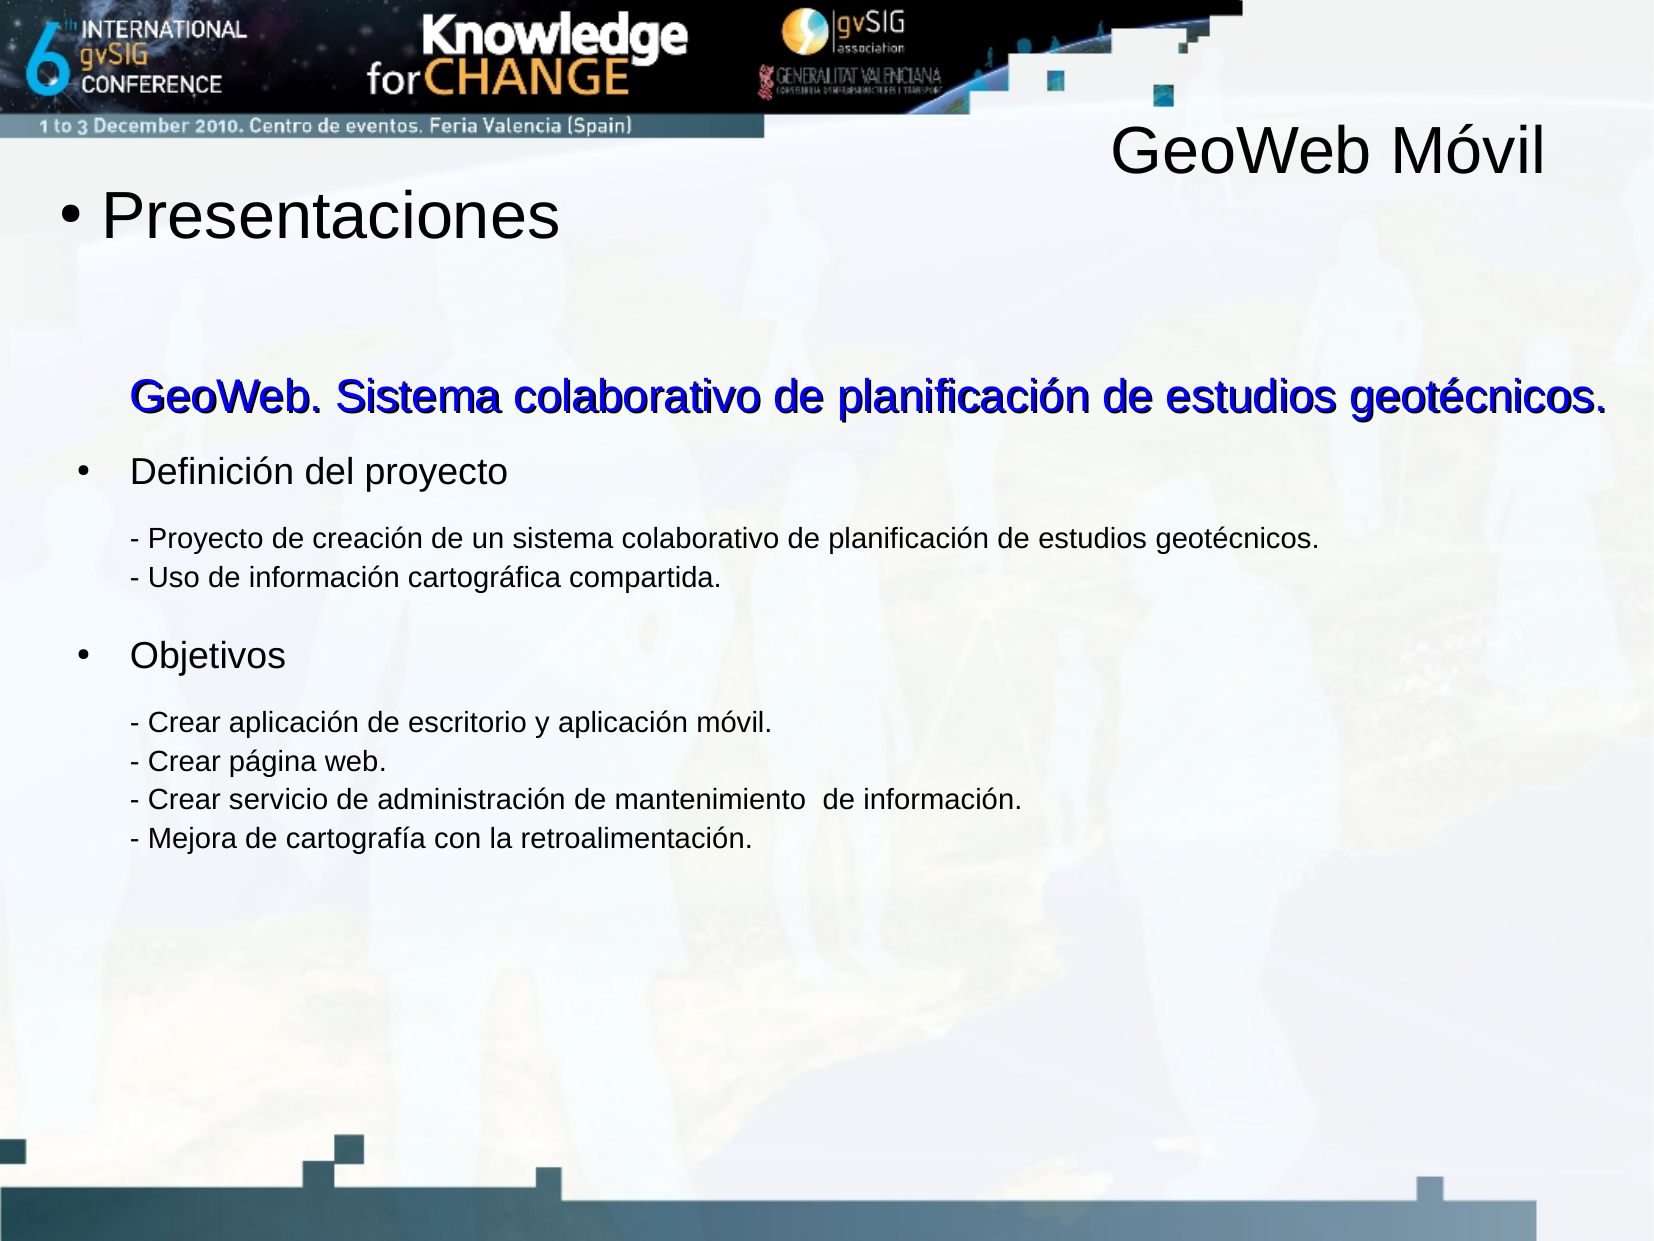

GeoWeb Móvil
 Presentaciones
# GeoWeb. Sistema colaborativo de planificación de estudios geotécnicos.
Definición del proyecto
- Proyecto de creación de un sistema colaborativo de planificación de estudios geotécnicos.
- Uso de información cartográfica compartida.
Objetivos
- Crear aplicación de escritorio y aplicación móvil.
- Crear página web.
- Crear servicio de administración de mantenimiento de información.
- Mejora de cartografía con la retroalimentación.